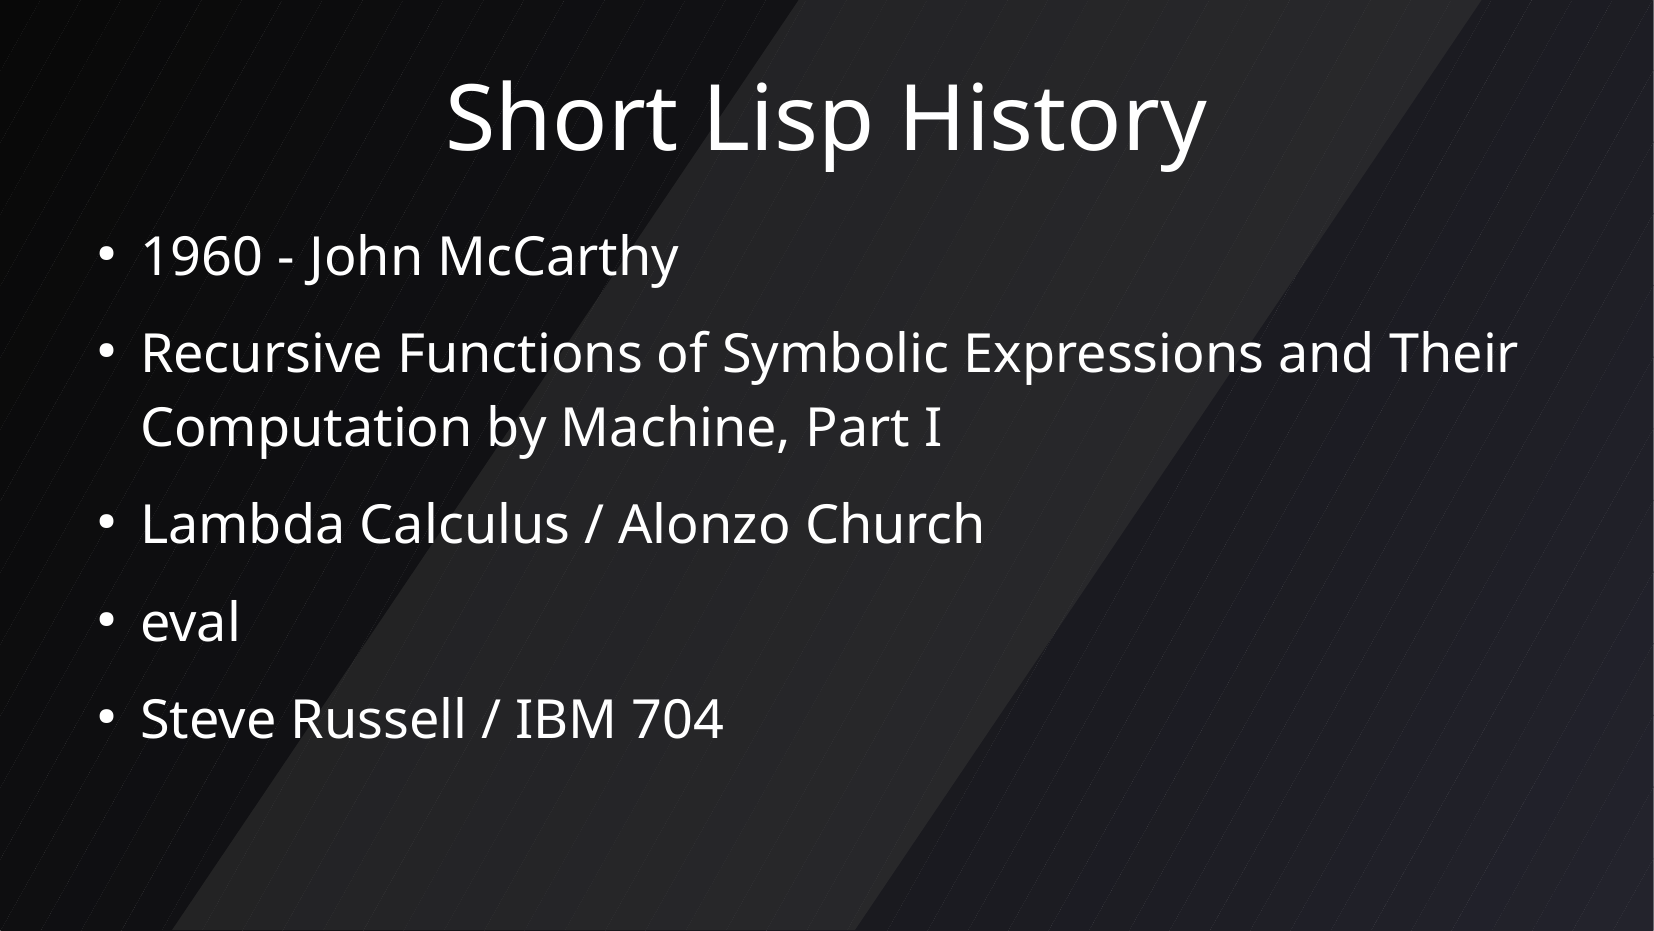

# Short Lisp History
1960 - John McCarthy
Recursive Functions of Symbolic Expressions and Their Computation by Machine, Part I
Lambda Calculus / Alonzo Church
eval
Steve Russell / IBM 704